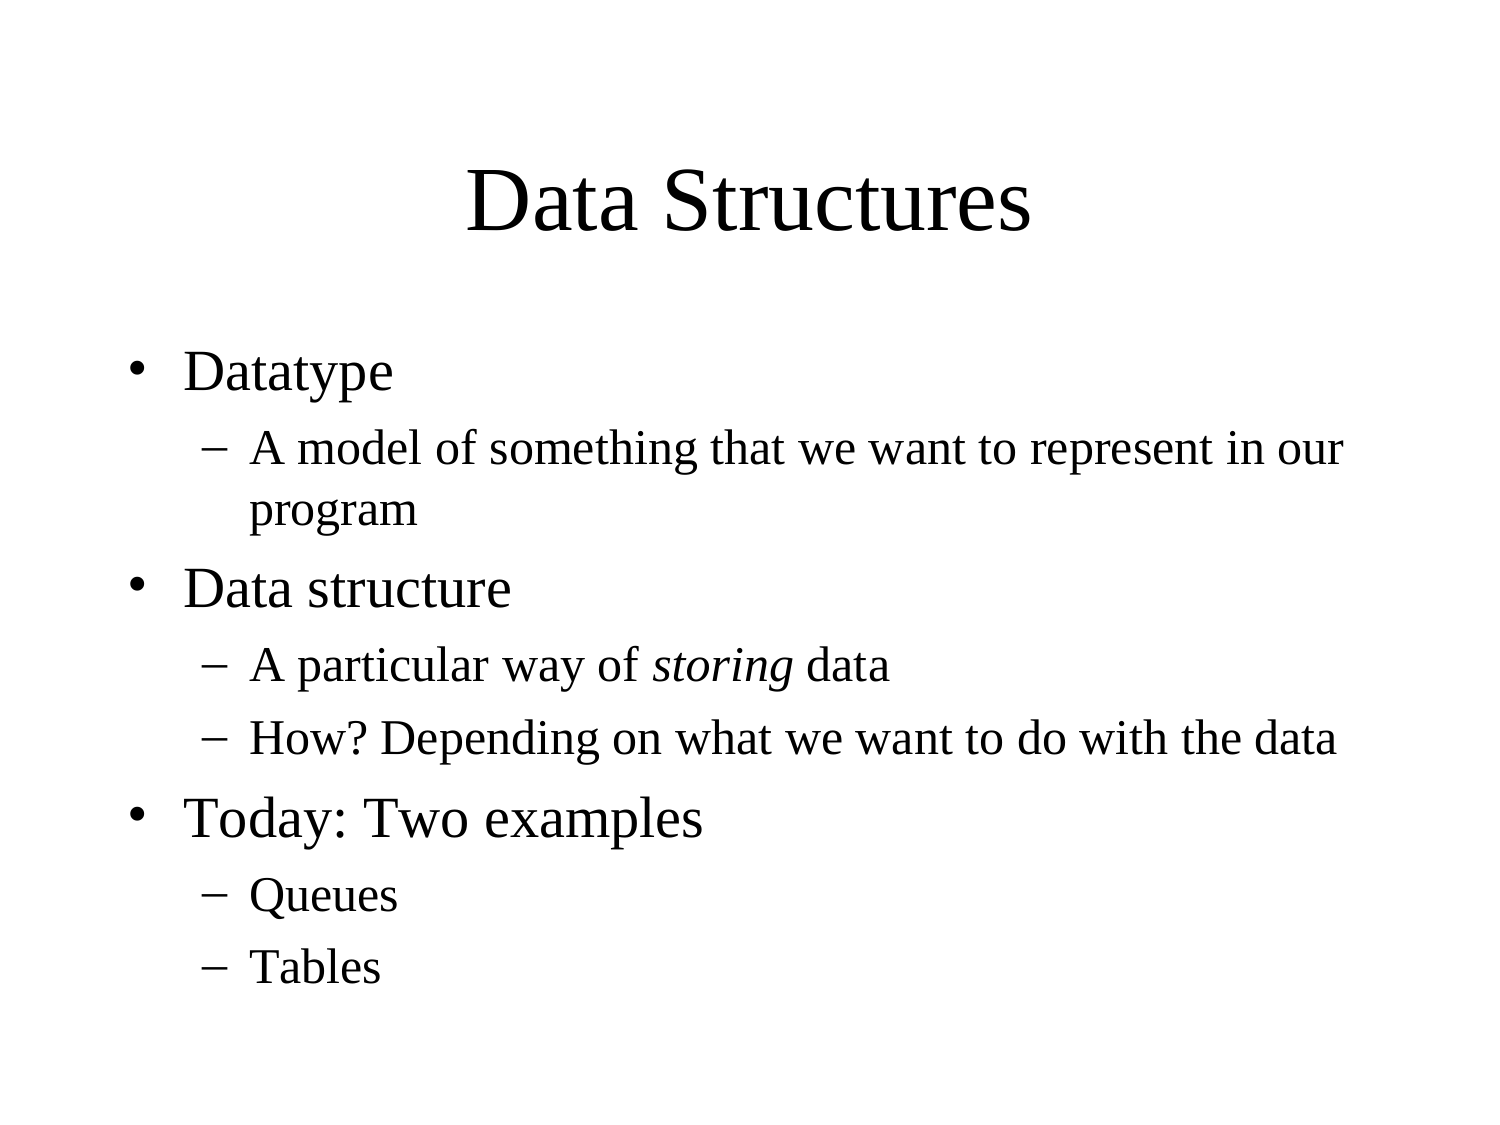

# Data Structures
Datatype
A model of something that we want to represent in our program
Data structure
A particular way of storing data
How? Depending on what we want to do with the data
Today: Two examples
Queues
Tables